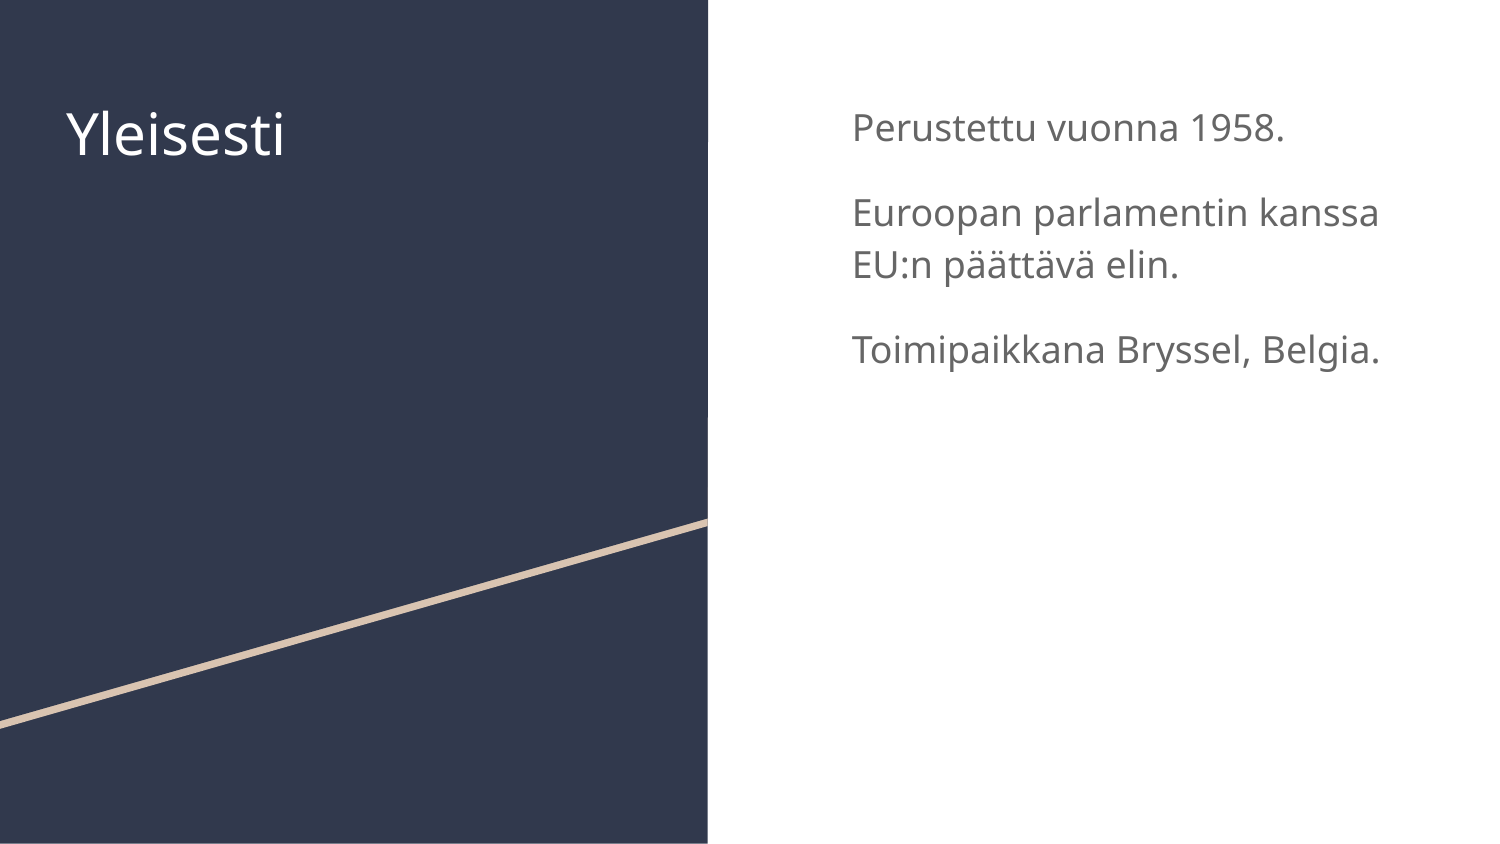

# Yleisesti
Perustettu vuonna 1958.
Euroopan parlamentin kanssa EU:n päättävä elin.
Toimipaikkana Bryssel, Belgia.